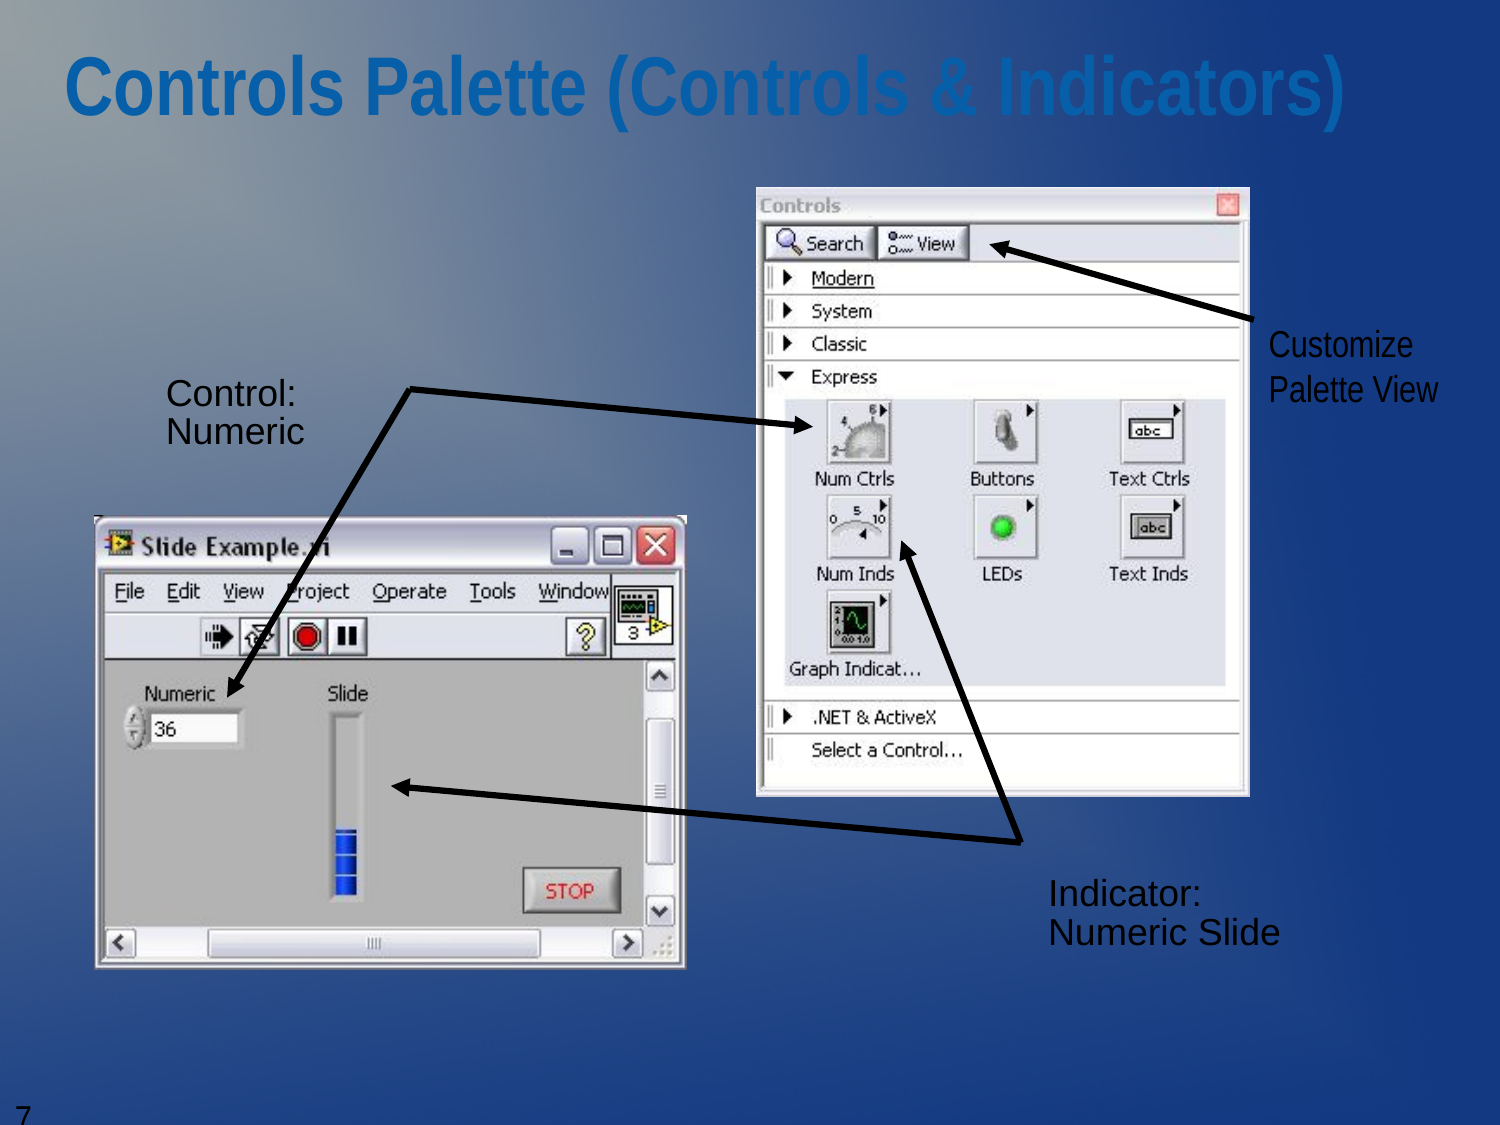

# Controls Palette (Controls & Indicators)
Customize Palette View
Control:
Numeric
Indicator:
Numeric Slide